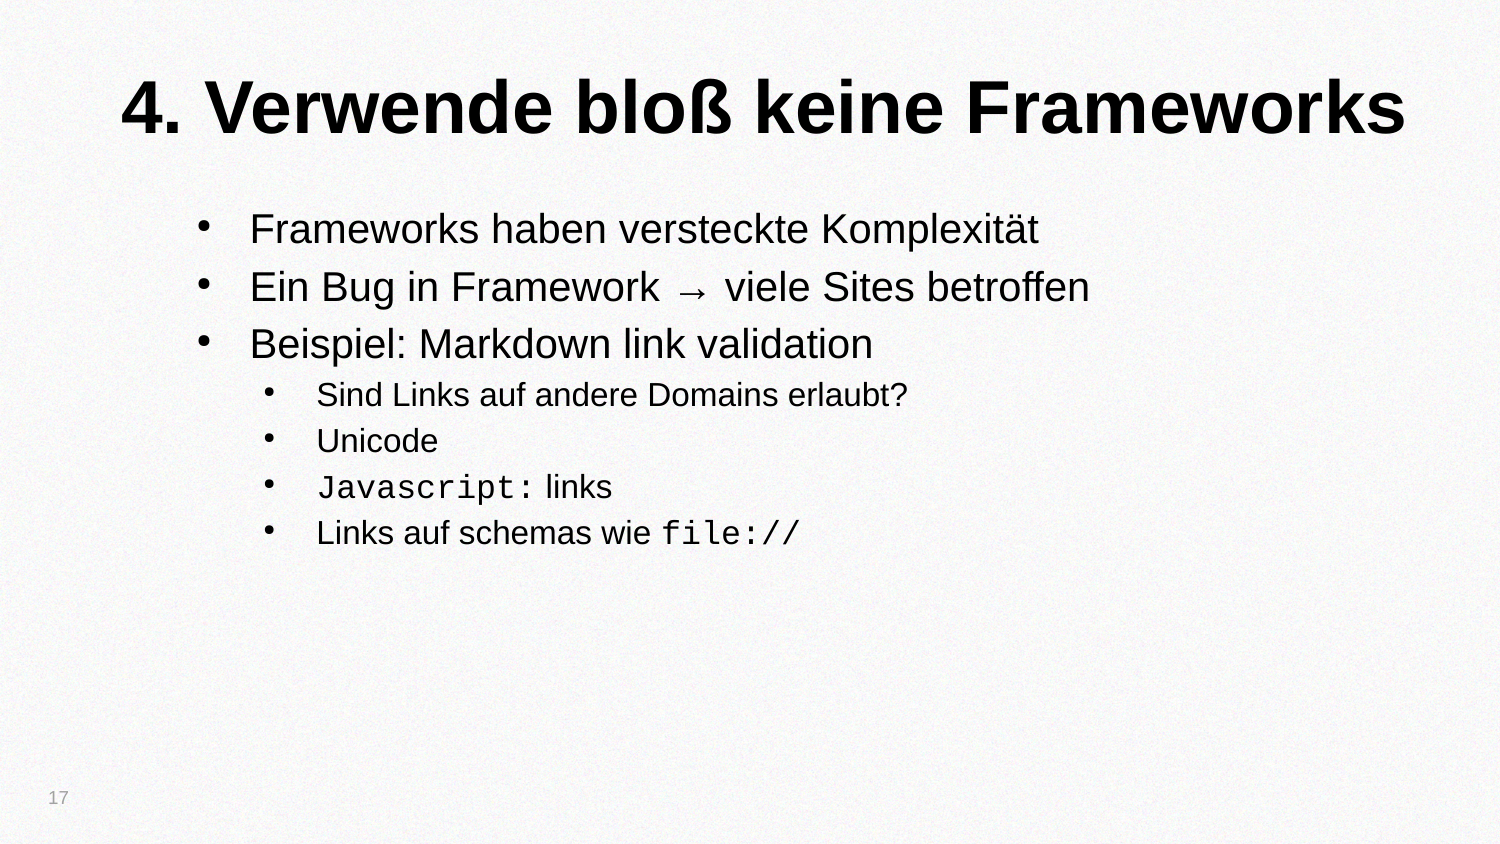

4. Verwende bloß keine Frameworks
# Frameworks haben versteckte Komplexität
Ein Bug in Framework → viele Sites betroffen
Beispiel: Markdown link validation
Sind Links auf andere Domains erlaubt?
Unicode
Javascript: links
Links auf schemas wie file://